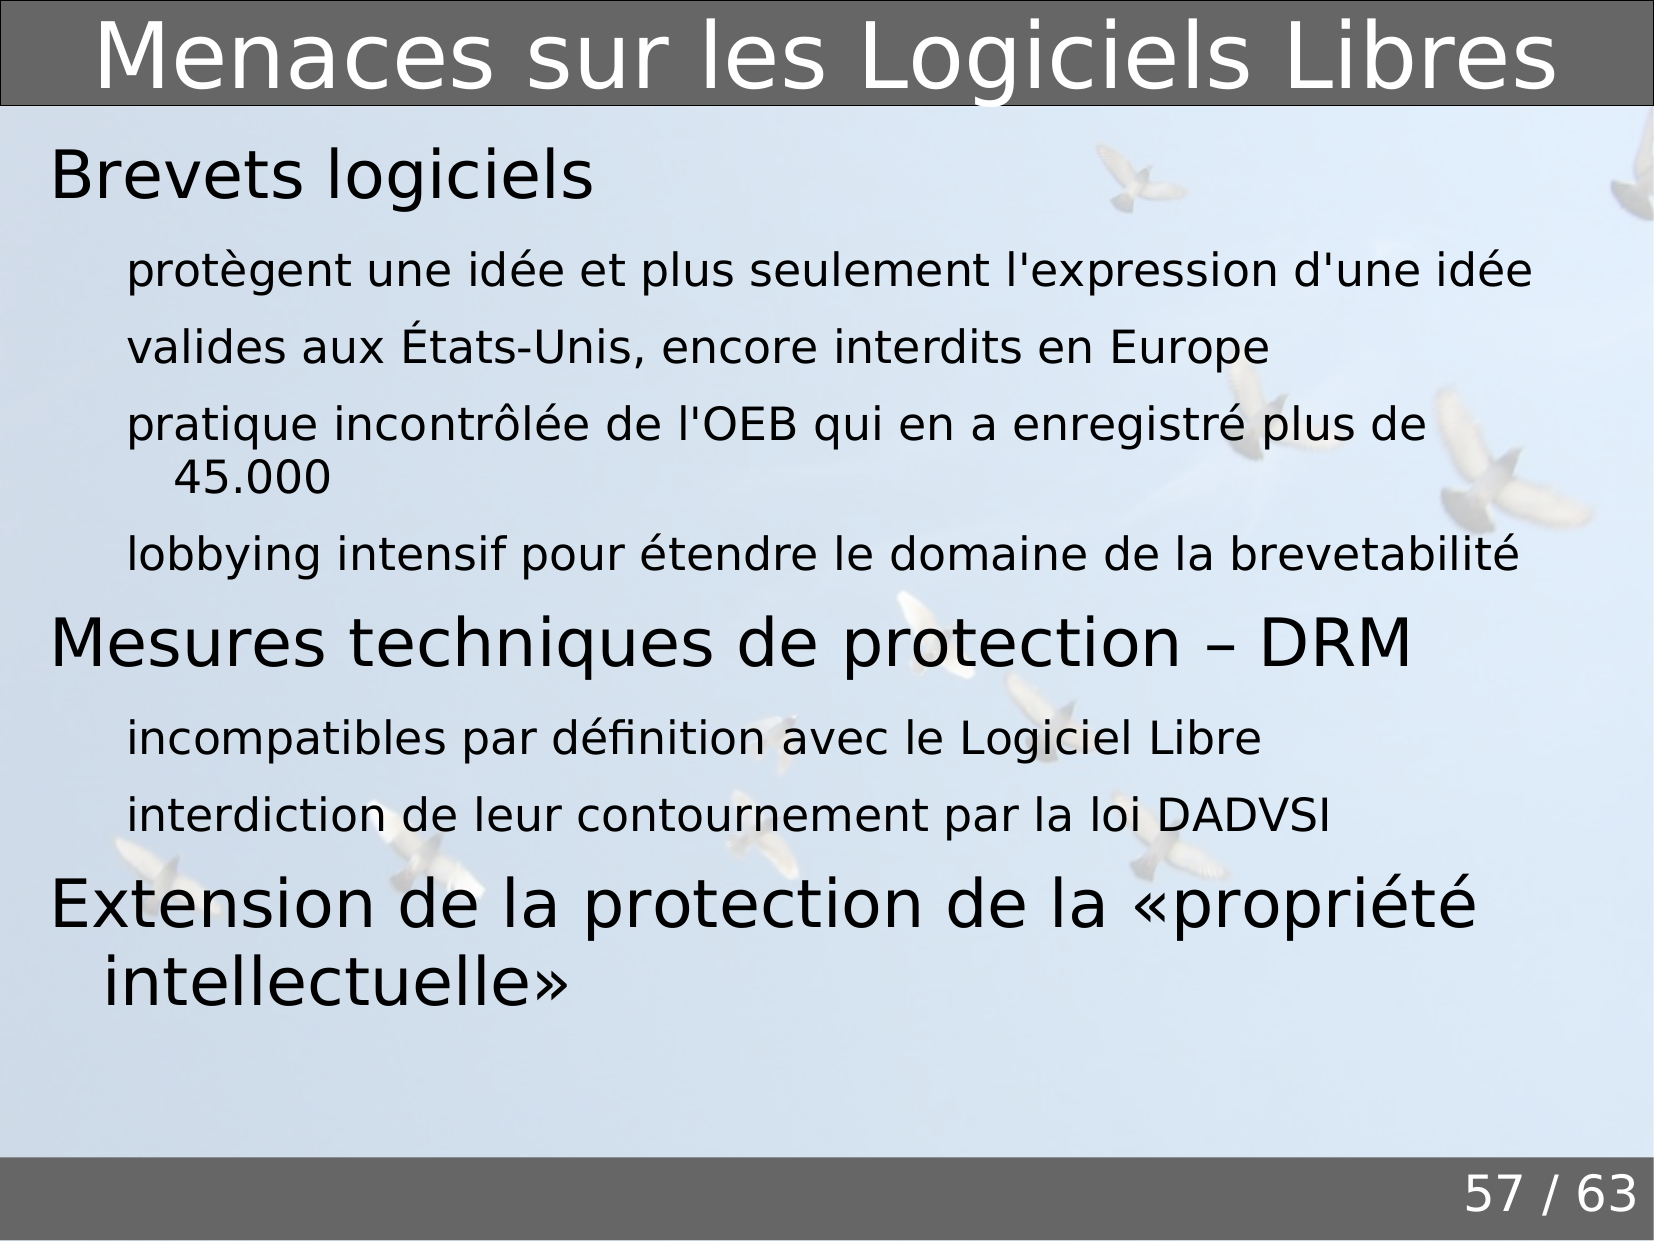

# Menaces sur les Logiciels Libres
Brevets logiciels
protègent une idée et plus seulement l'expression d'une idée
valides aux États-Unis, encore interdits en Europe
pratique incontrôlée de l'OEB qui en a enregistré plus de 45.000
lobbying intensif pour étendre le domaine de la brevetabilité
Mesures techniques de protection – DRM
incompatibles par définition avec le Logiciel Libre
interdiction de leur contournement par la loi DADVSI
Extension de la protection de la «propriété intellectuelle»